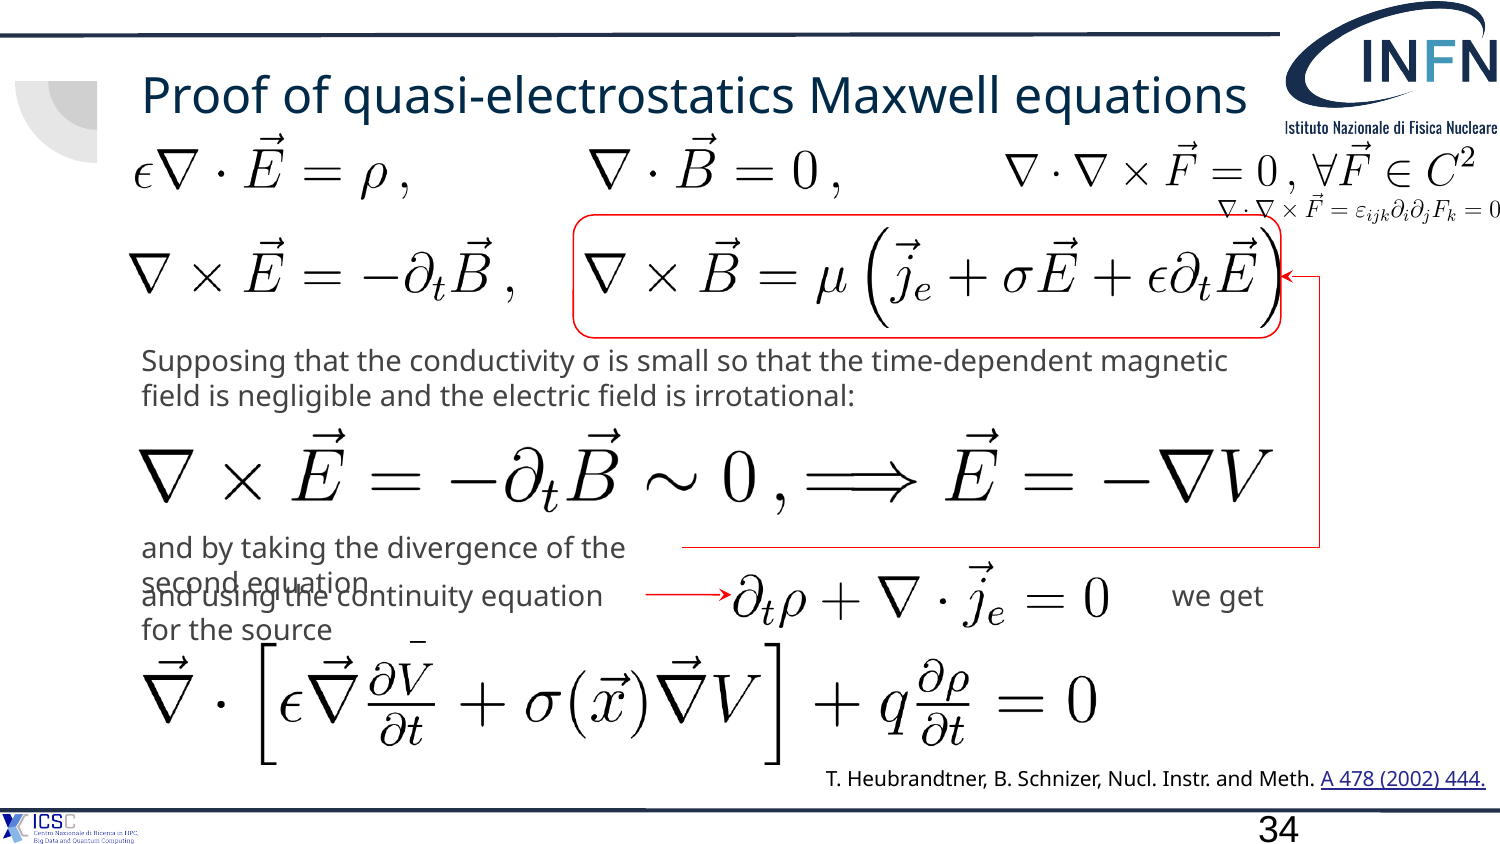

# Proof of quasi-electrostatics Maxwell equations
Supposing that the conductivity σ is small so that the time-dependent magnetic field is negligible and the electric field is irrotational:
and by taking the divergence of the second equation
and using the continuity equation for the source
we get
T. Heubrandtner, B. Schnizer, Nucl. Instr. and Meth. A 478 (2002) 444.